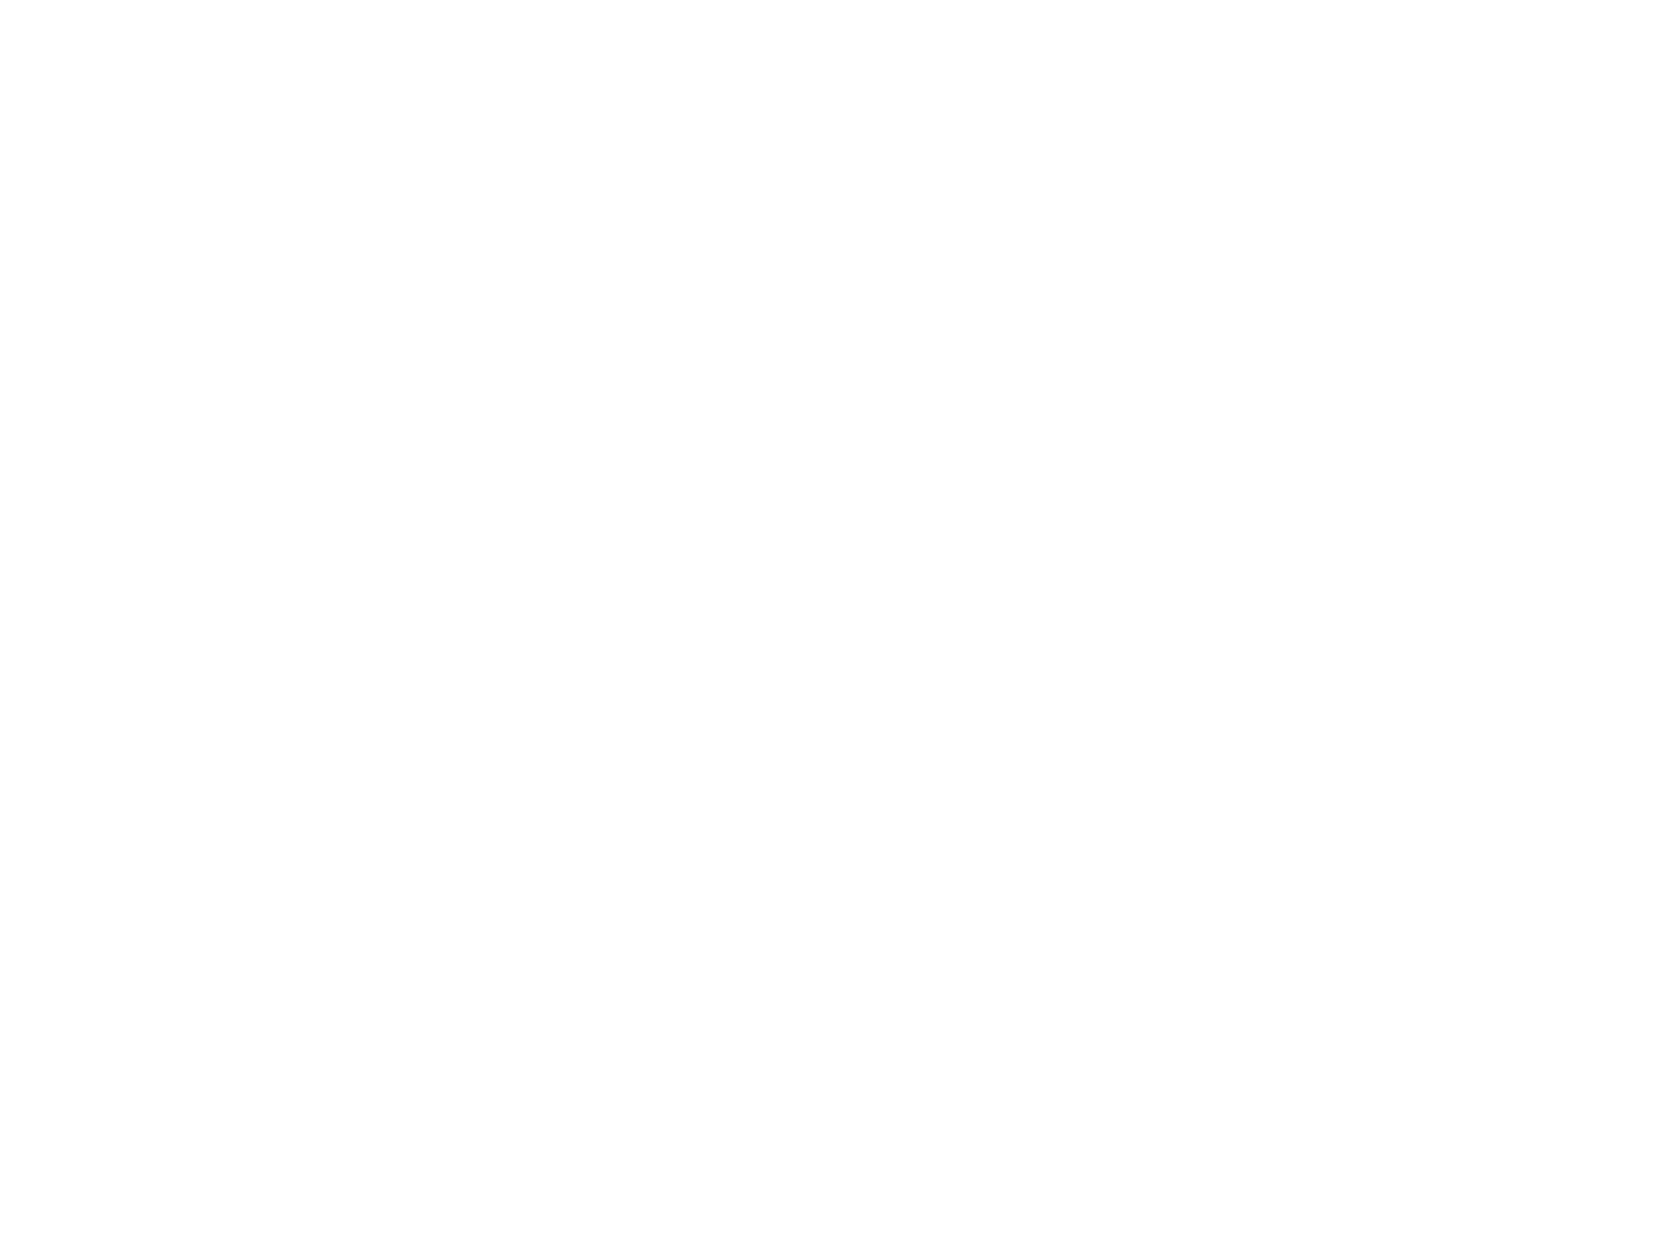

# I2C addressing
When talking to a slave the master sends a seven bit address followed by a read/write bit
This allows to access at most 128 devices